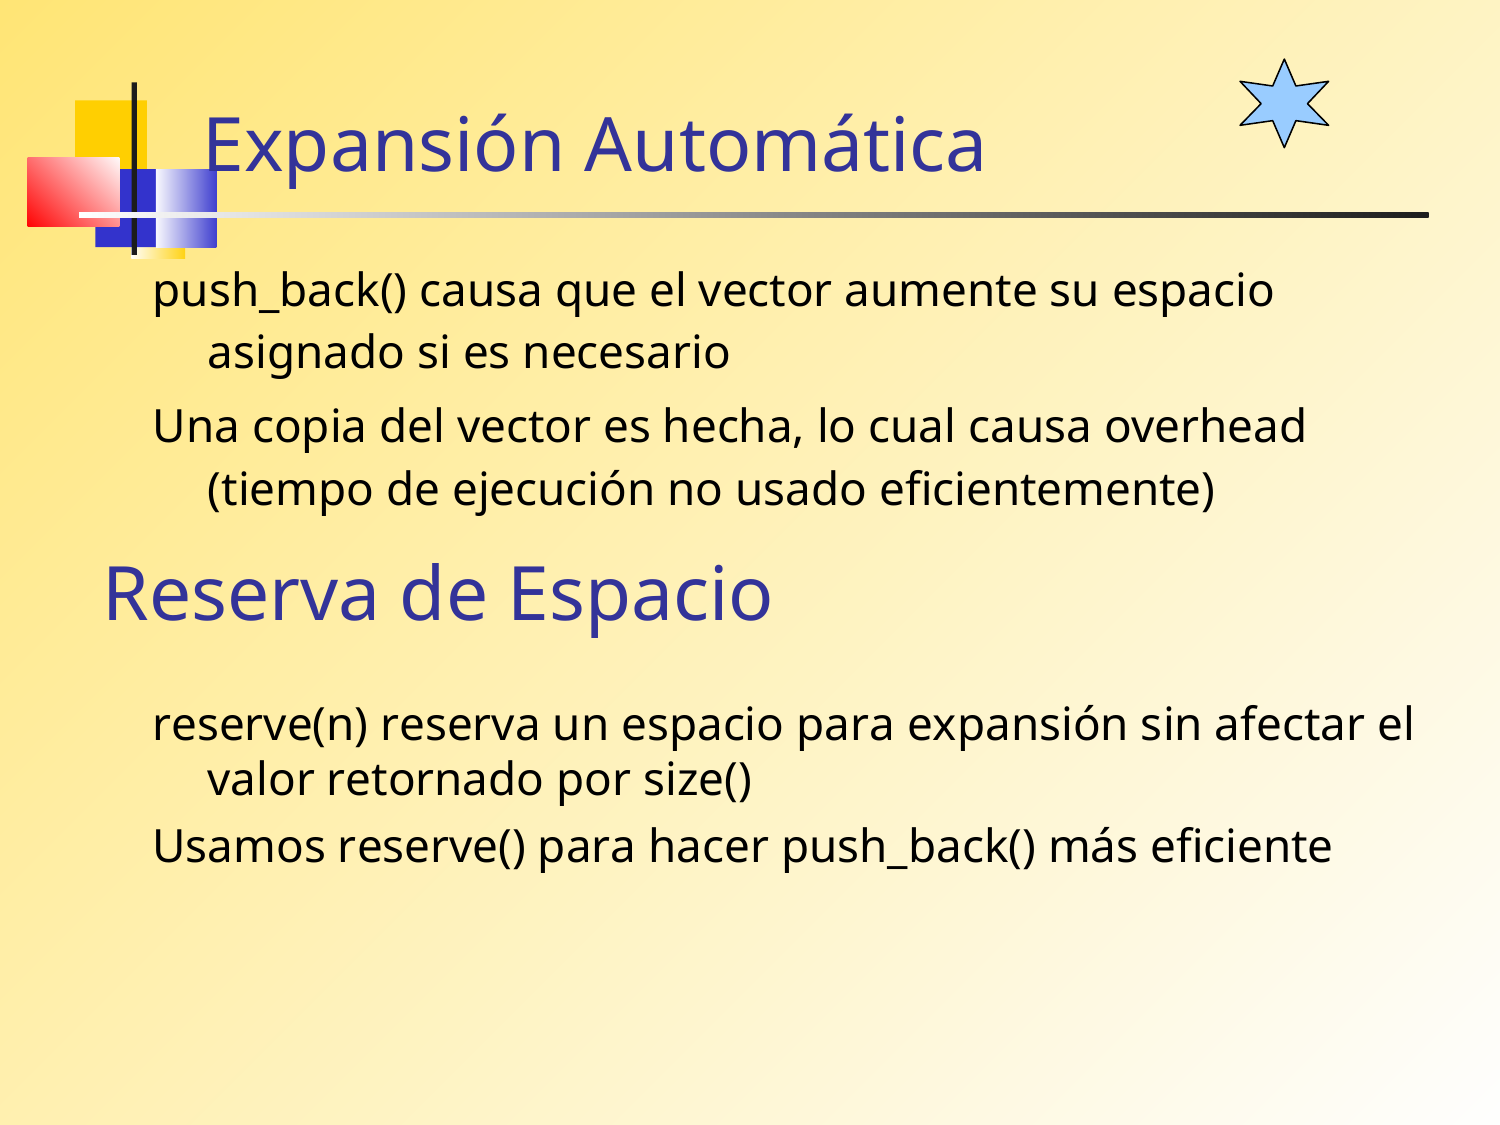

# Expansión Automática
push_back() causa que el vector aumente su espacio asignado si es necesario
Una copia del vector es hecha, lo cual causa overhead (tiempo de ejecución no usado eficientemente)‏
Reserva de Espacio
reserve(n) reserva un espacio para expansión sin afectar el valor retornado por size()‏
Usamos reserve() para hacer push_back() más eficiente